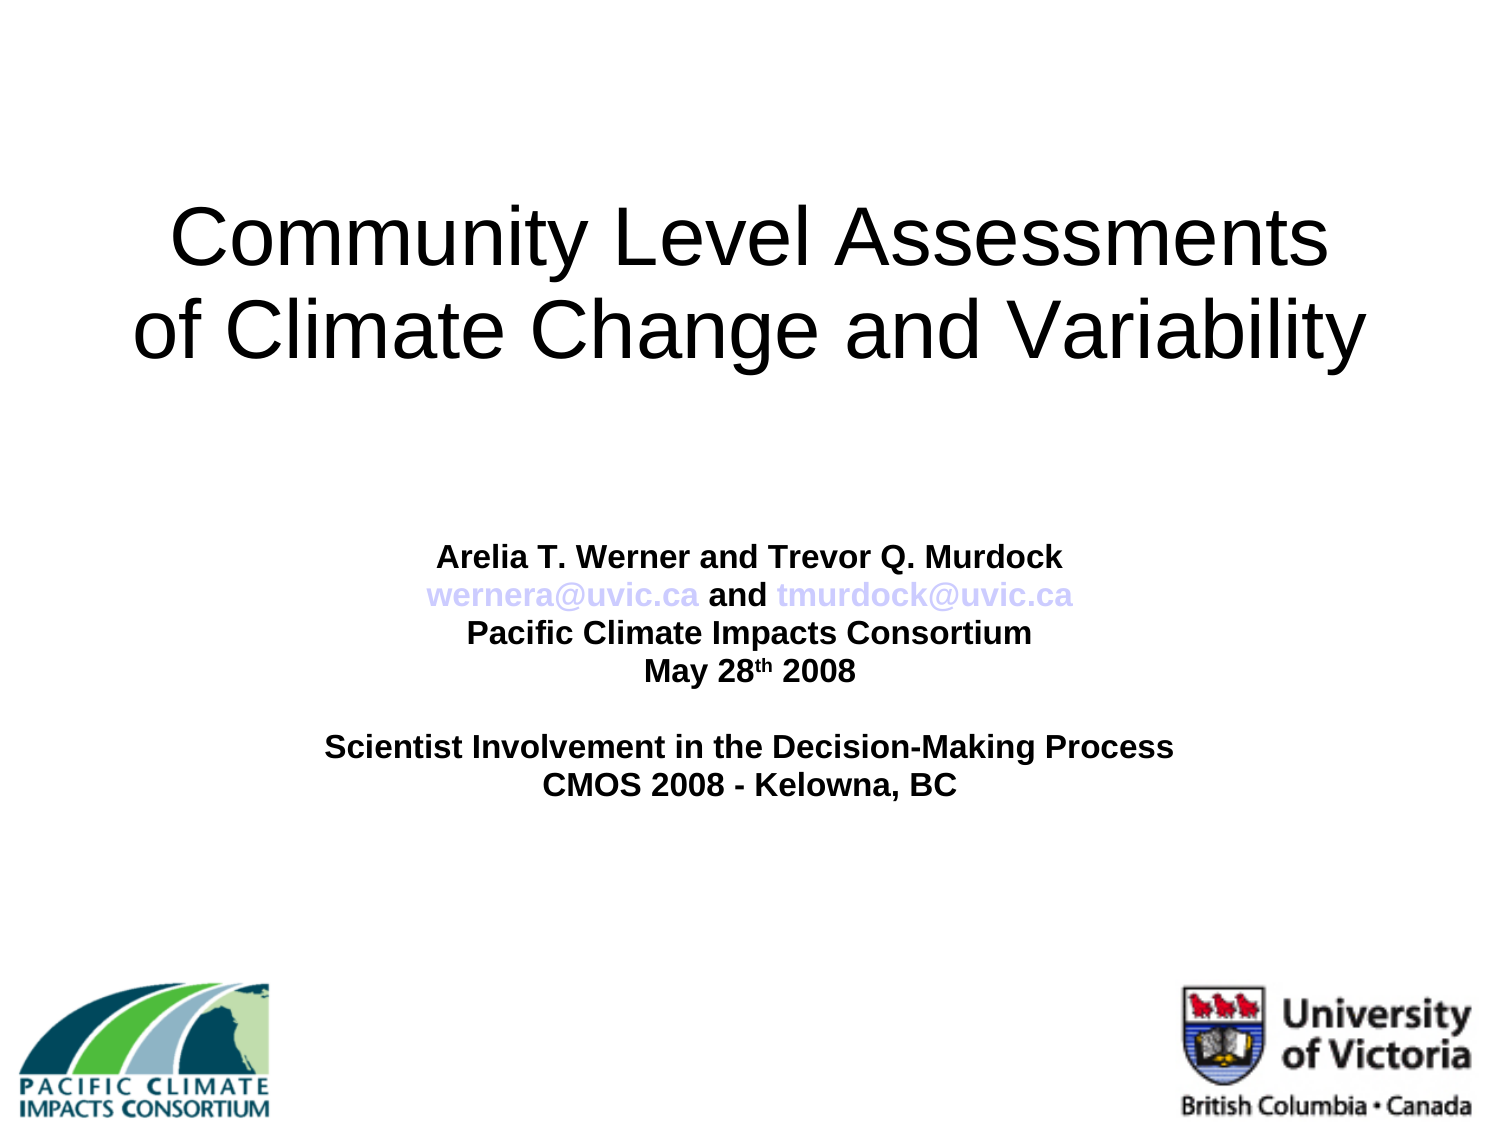

# Community Level Assessments of Climate Change and Variability
Arelia T. Werner and Trevor Q. Murdock
wernera@uvic.ca and tmurdock@uvic.ca
Pacific Climate Impacts Consortium
May 28th 2008
Scientist Involvement in the Decision-Making Process
CMOS 2008 - Kelowna, BC